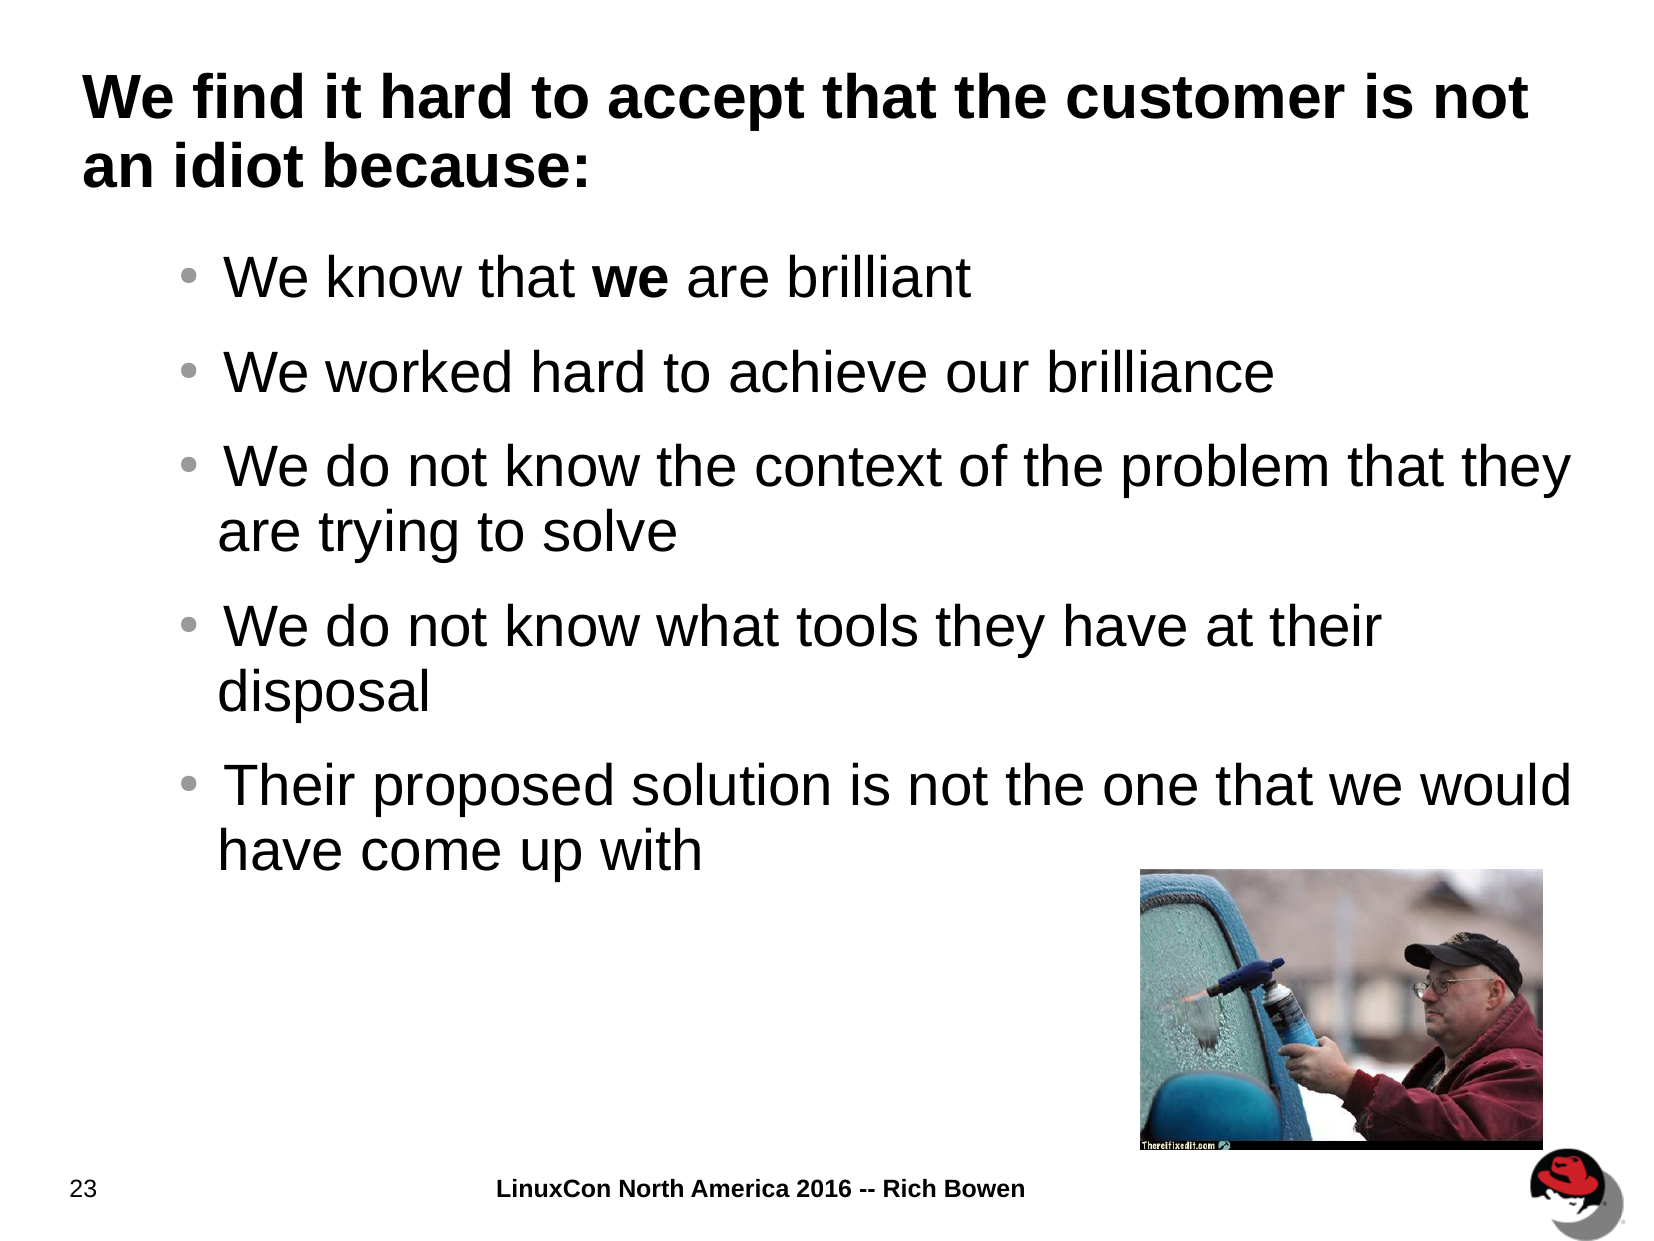

# We find it hard to accept that the customer is not an idiot because:
We know that we are brilliant
We worked hard to achieve our brilliance
We do not know the context of the problem that they are trying to solve
We do not know what tools they have at their disposal
Their proposed solution is not the one that we would have come up with